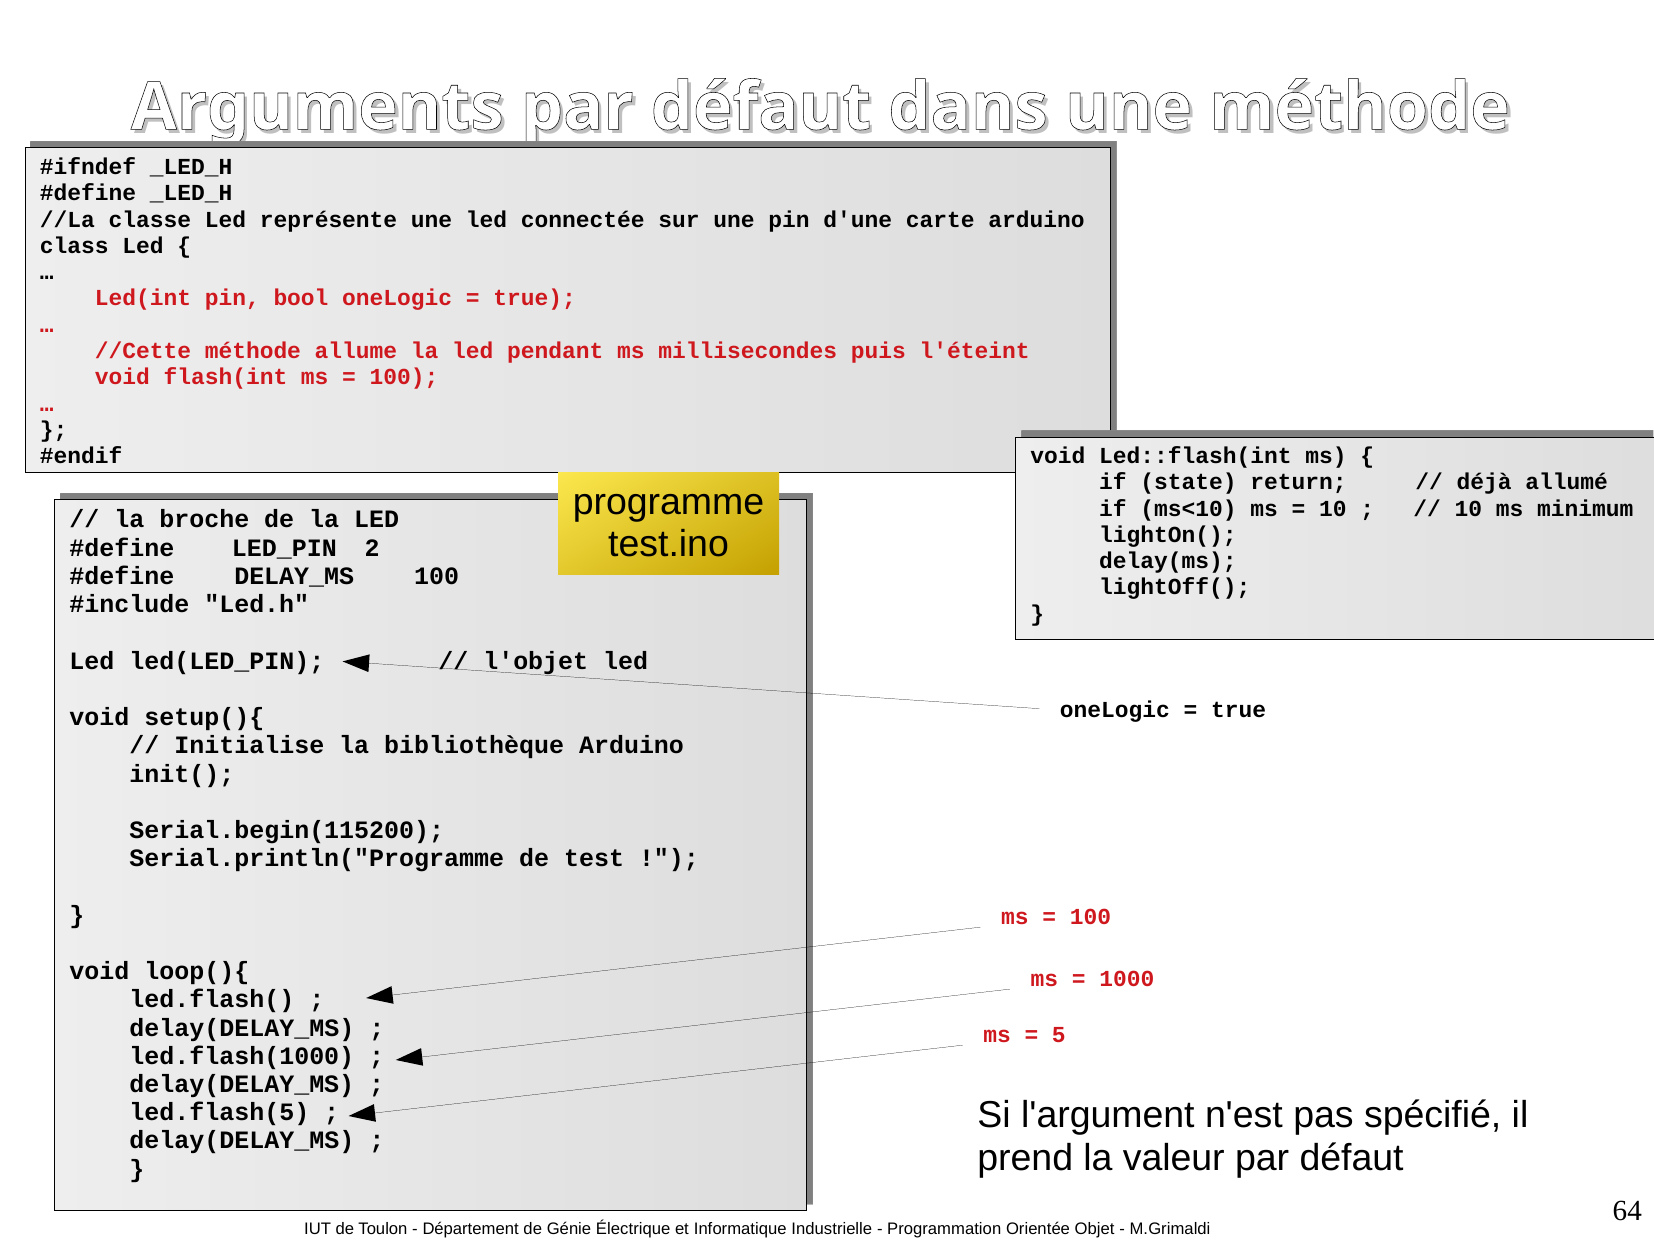

# Arguments par défaut dans une méthode
#ifndef _LED_H
#define _LED_H
//La classe Led représente une led connectée sur une pin d'une carte arduino
class Led {
…
 Led(int pin, bool oneLogic = true);
…
 //Cette méthode allume la led pendant ms millisecondes puis l'éteint
 void flash(int ms = 100);
…
};
#endif
void Led::flash(int ms) {
 if (state) return; // déjà allumé
 if (ms<10) ms = 10 ;	 // 10 ms minimum
 lightOn();
 delay(ms);
 lightOff();
}
programme
test.ino
// la broche de la LED
#define 	 LED_PIN	2
#define DELAY_MS 100
#include "Led.h"
Led led(LED_PIN);		// l'objet led
void setup(){
 // Initialise la bibliothèque Arduino
 init();
 Serial.begin(115200);
 Serial.println("Programme de test !");
}
void loop(){
 led.flash() ;
 delay(DELAY_MS) ;
 led.flash(1000) ;
 delay(DELAY_MS) ;
 led.flash(5) ;
 delay(DELAY_MS) ;
 }
oneLogic = true
ms = 100
ms = 1000
ms = 5
Si l'argument n'est pas spécifié, il prend la valeur par défaut